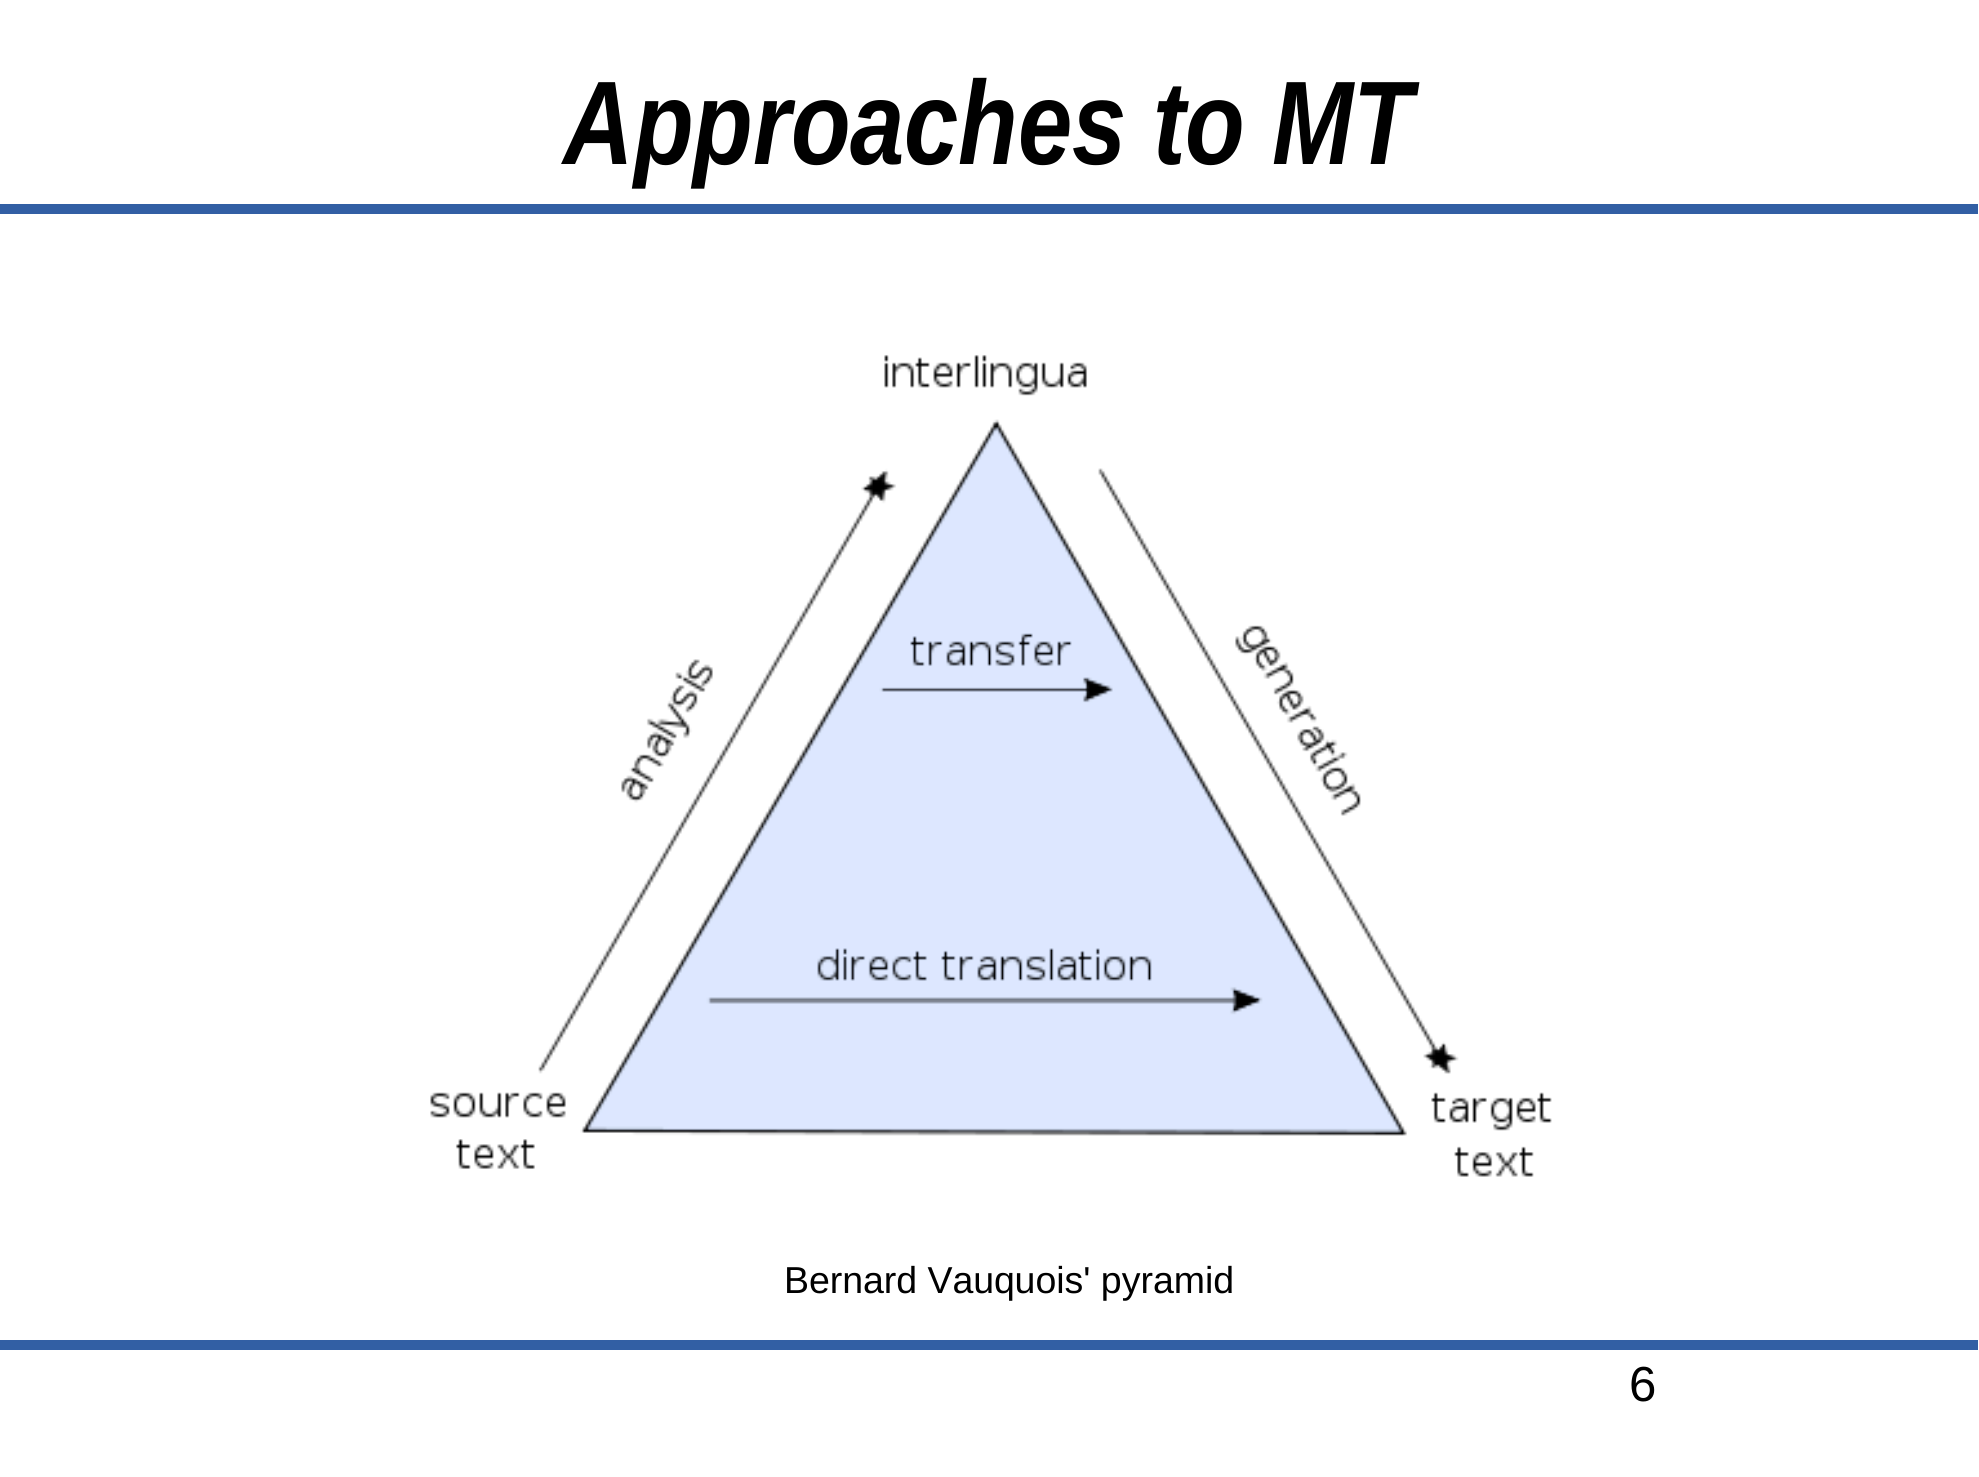

# Approaches to MT
Bernard Vauquois' pyramid